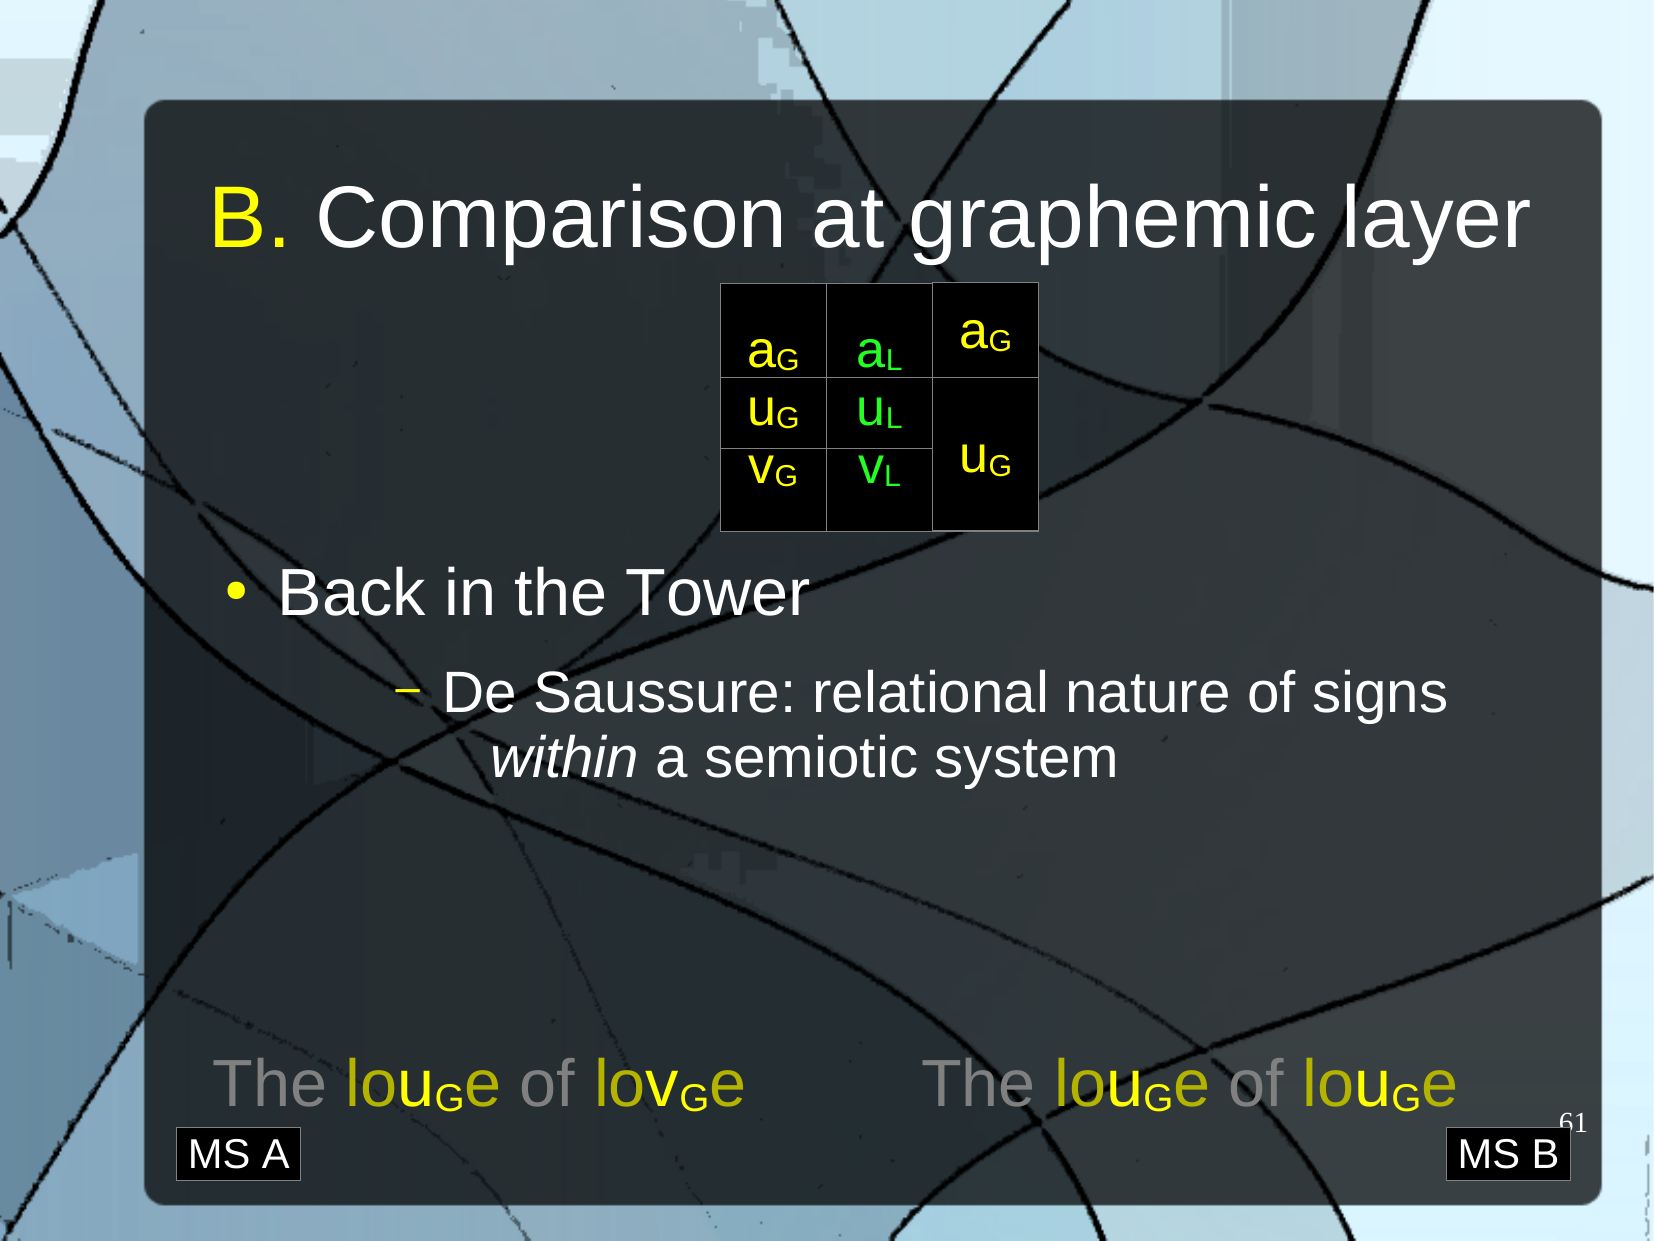

# B. Comparison at graphemic layer
aG
aG
uG
vG
aL
uL
vL
uG
Back in the Tower
De Saussure: relational nature of signs within a semiotic system
The louGe of lovGe		The louGe of louGe
61
MS A
MS B